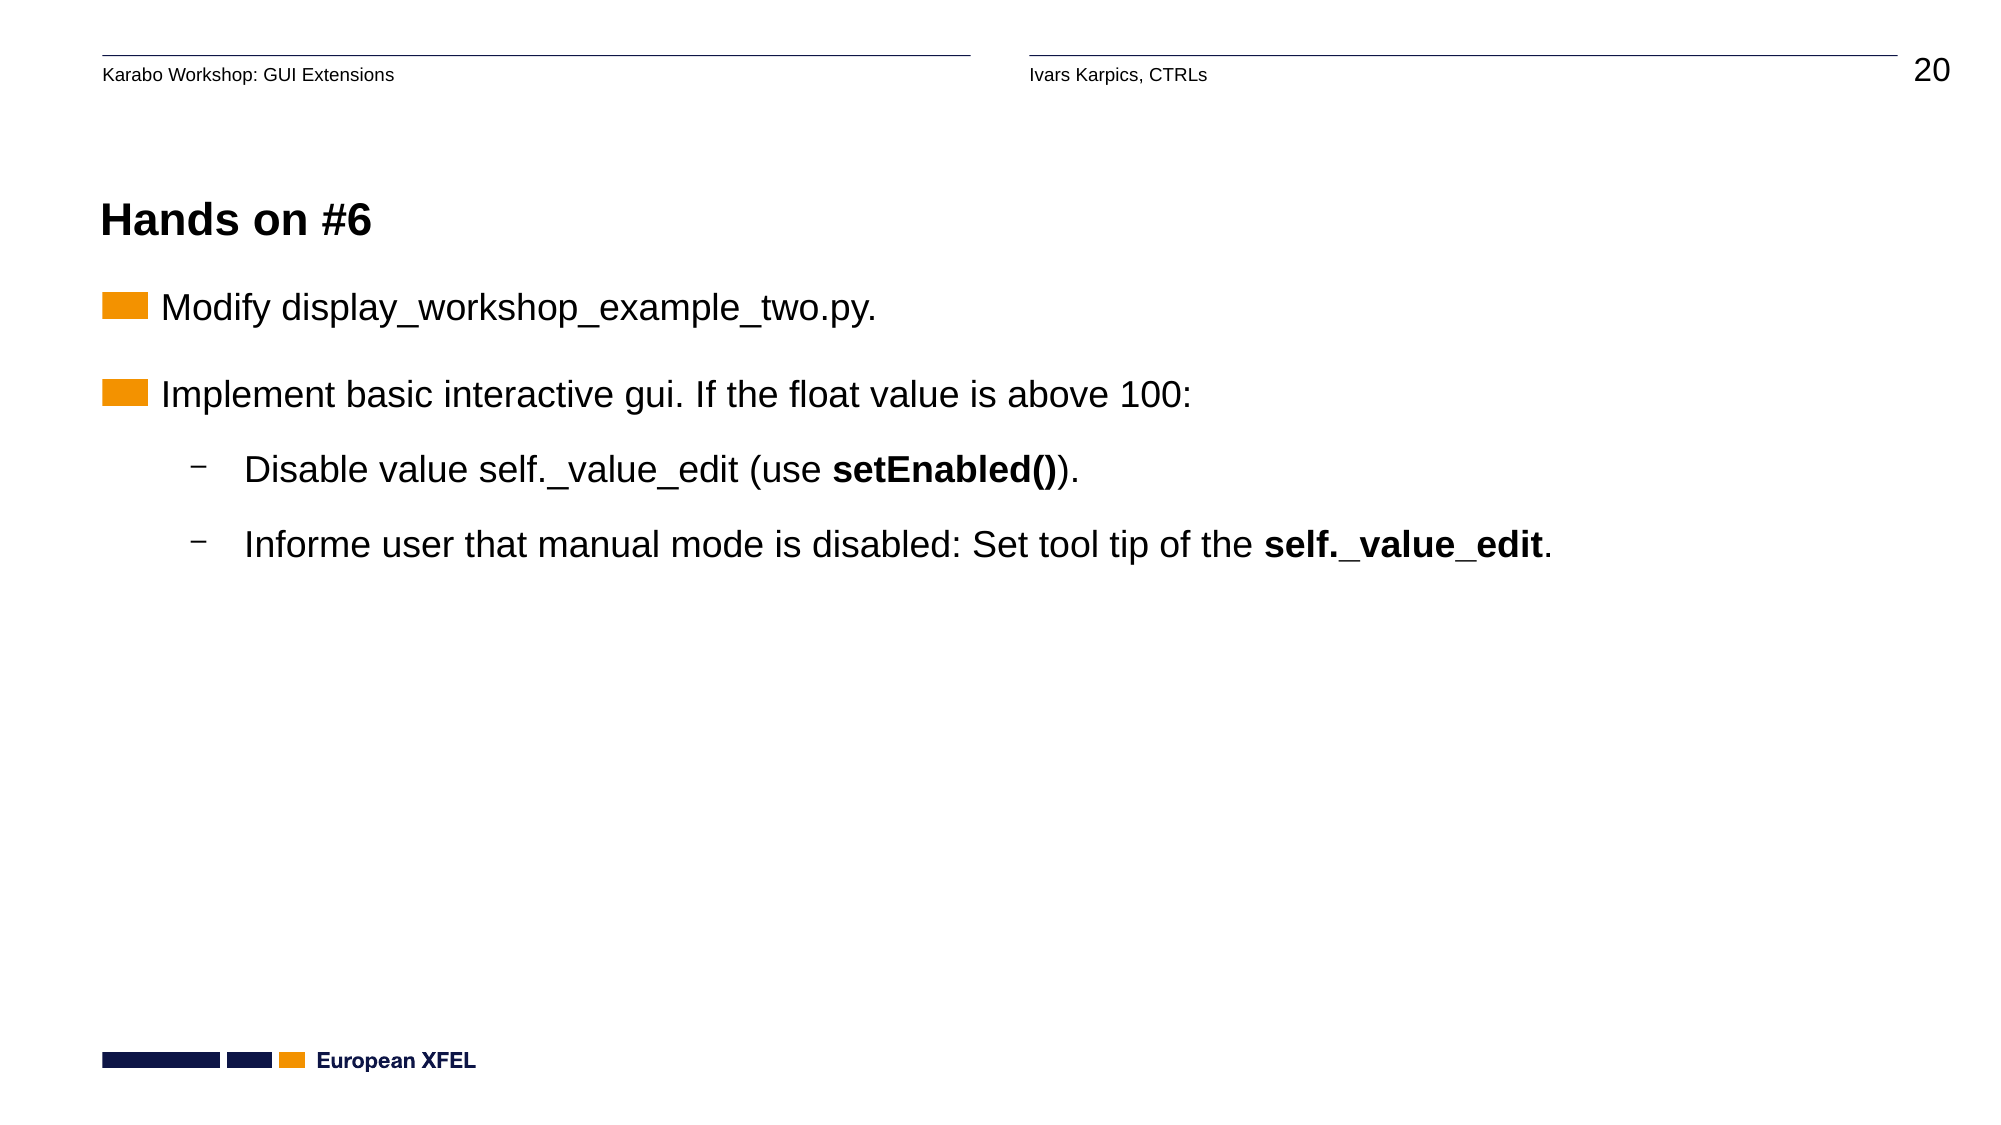

# Hands on #6
Modify display_workshop_example_two.py.
Implement basic interactive gui. If the float value is above 100:
Disable value self._value_edit (use setEnabled()).
Informe user that manual mode is disabled: Set tool tip of the self._value_edit.